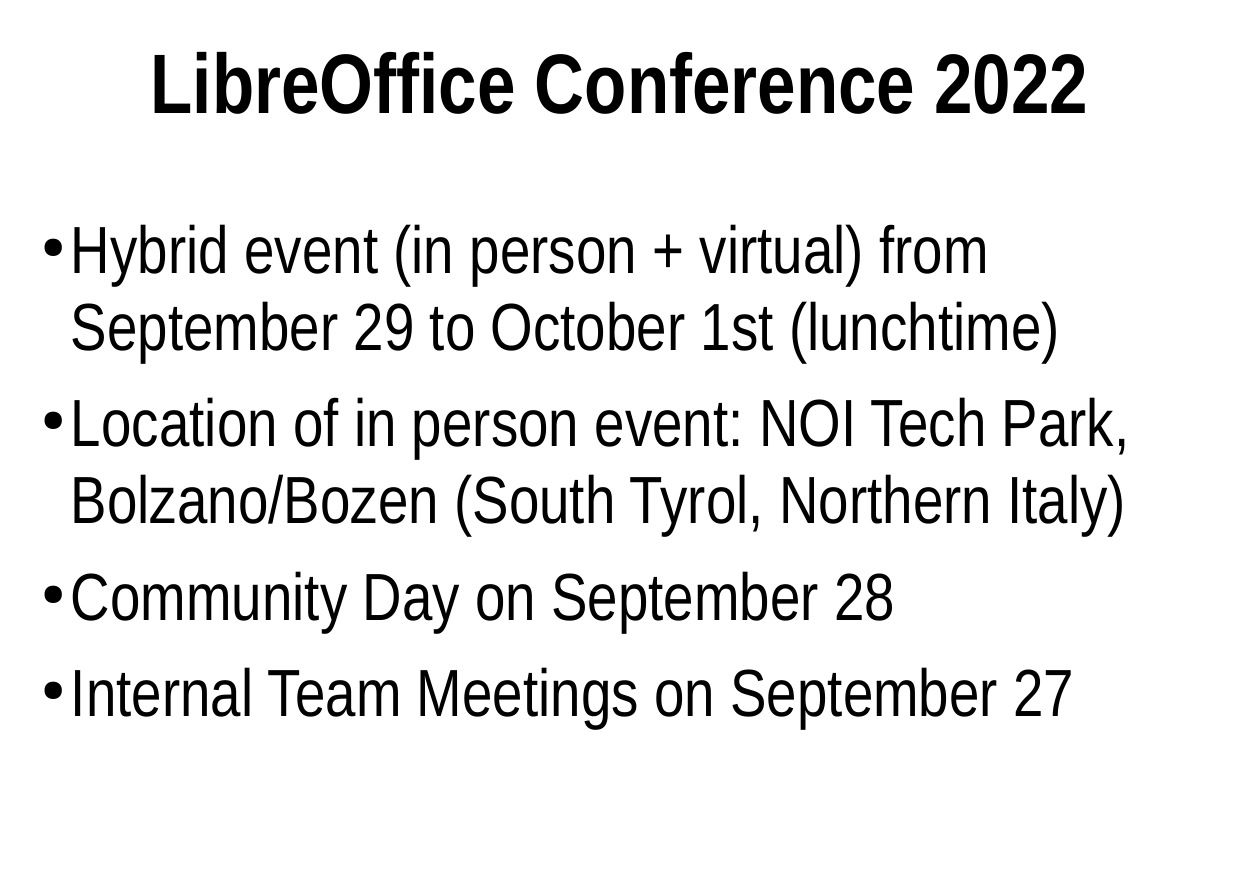

# LibreOffice Conference 2022
Hybrid event (in person + virtual) from September 29 to October 1st (lunchtime)
Location of in person event: NOI Tech Park, Bolzano/Bozen (South Tyrol, Northern Italy)
Community Day on September 28
Internal Team Meetings on September 27